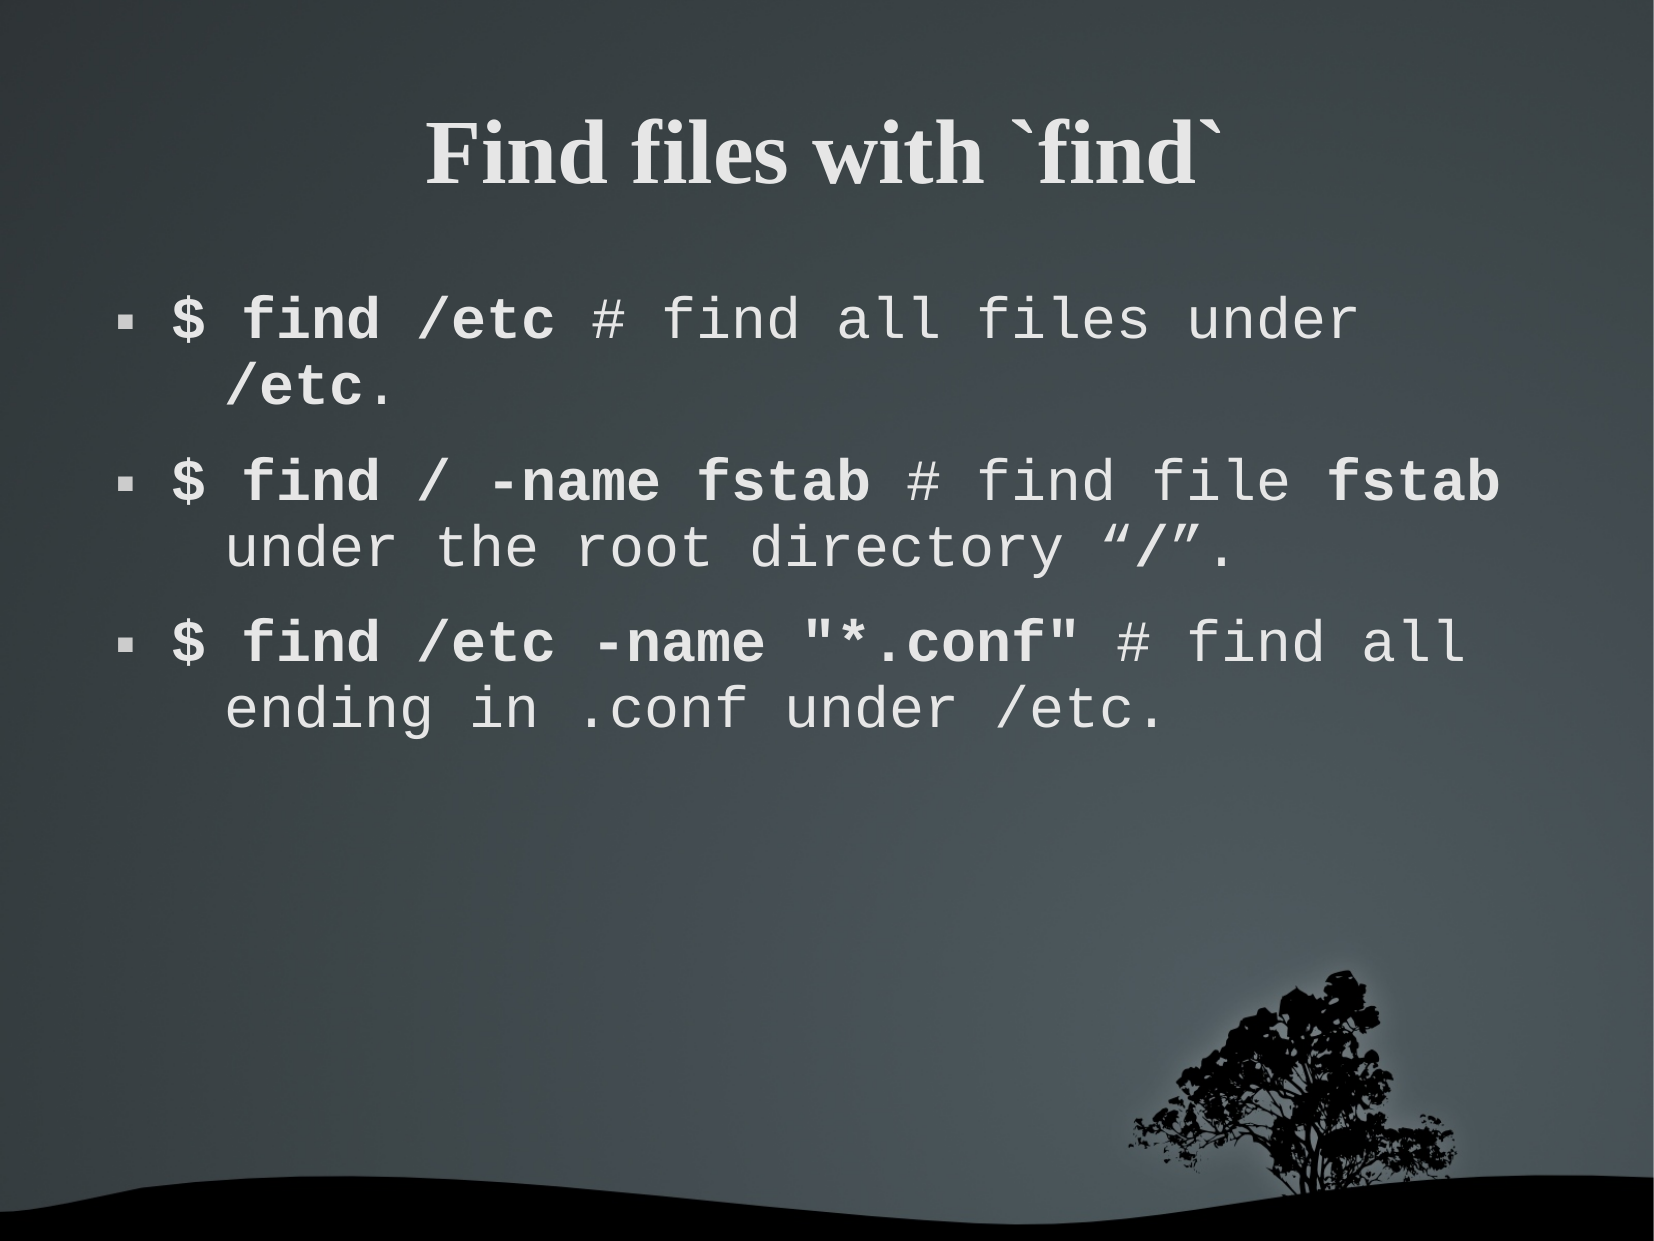

# Find files with `find`
$ find /etc # find all files under /etc.
$ find / -name fstab # find file fstab under the root directory “/”.
$ find /etc -name "*.conf" # find all ending in .conf under /etc.